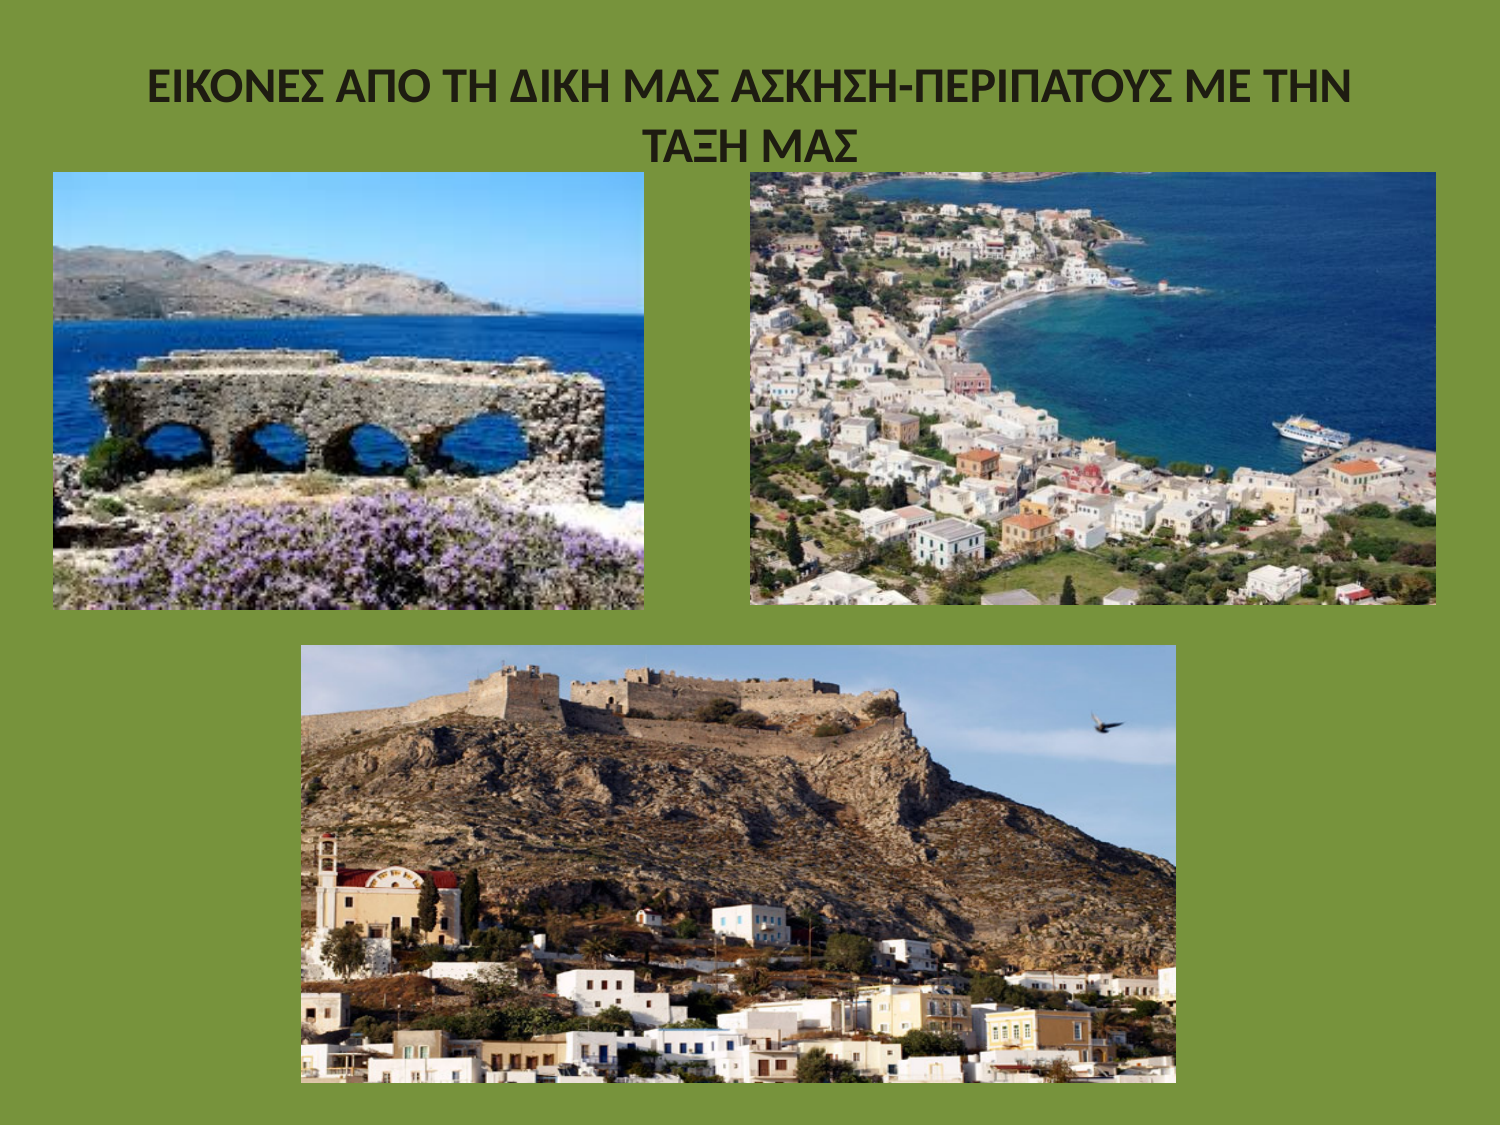

# ΕΙΚΟΝΕΣ ΑΠΟ ΤΗ ΔΙΚΗ ΜΑΣ ΑΣΚΗΣΗ-ΠΕΡΙΠΑΤΟΥΣ ΜΕ ΤΗΝ ΤΑΞΗ ΜΑΣ